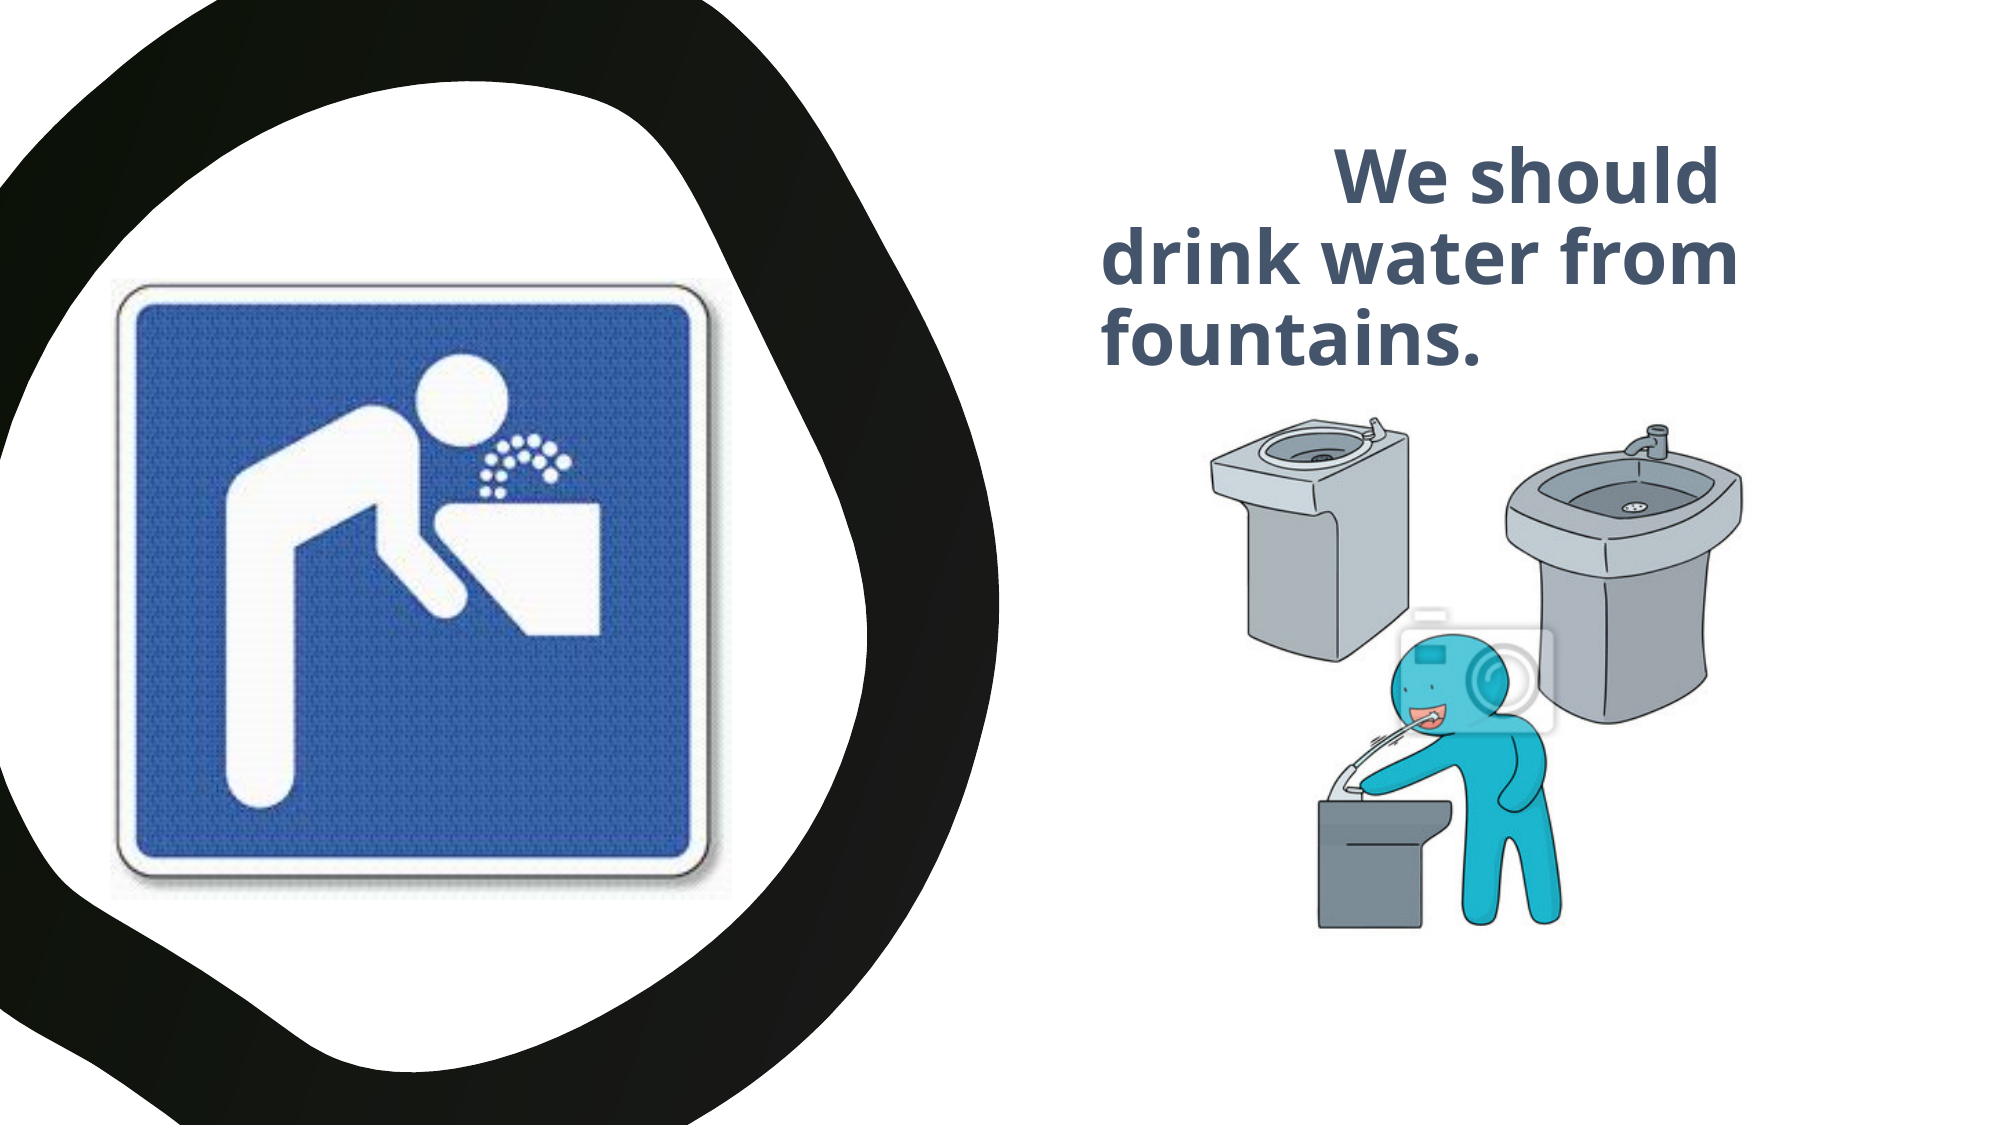

# We should drink water from fountains.